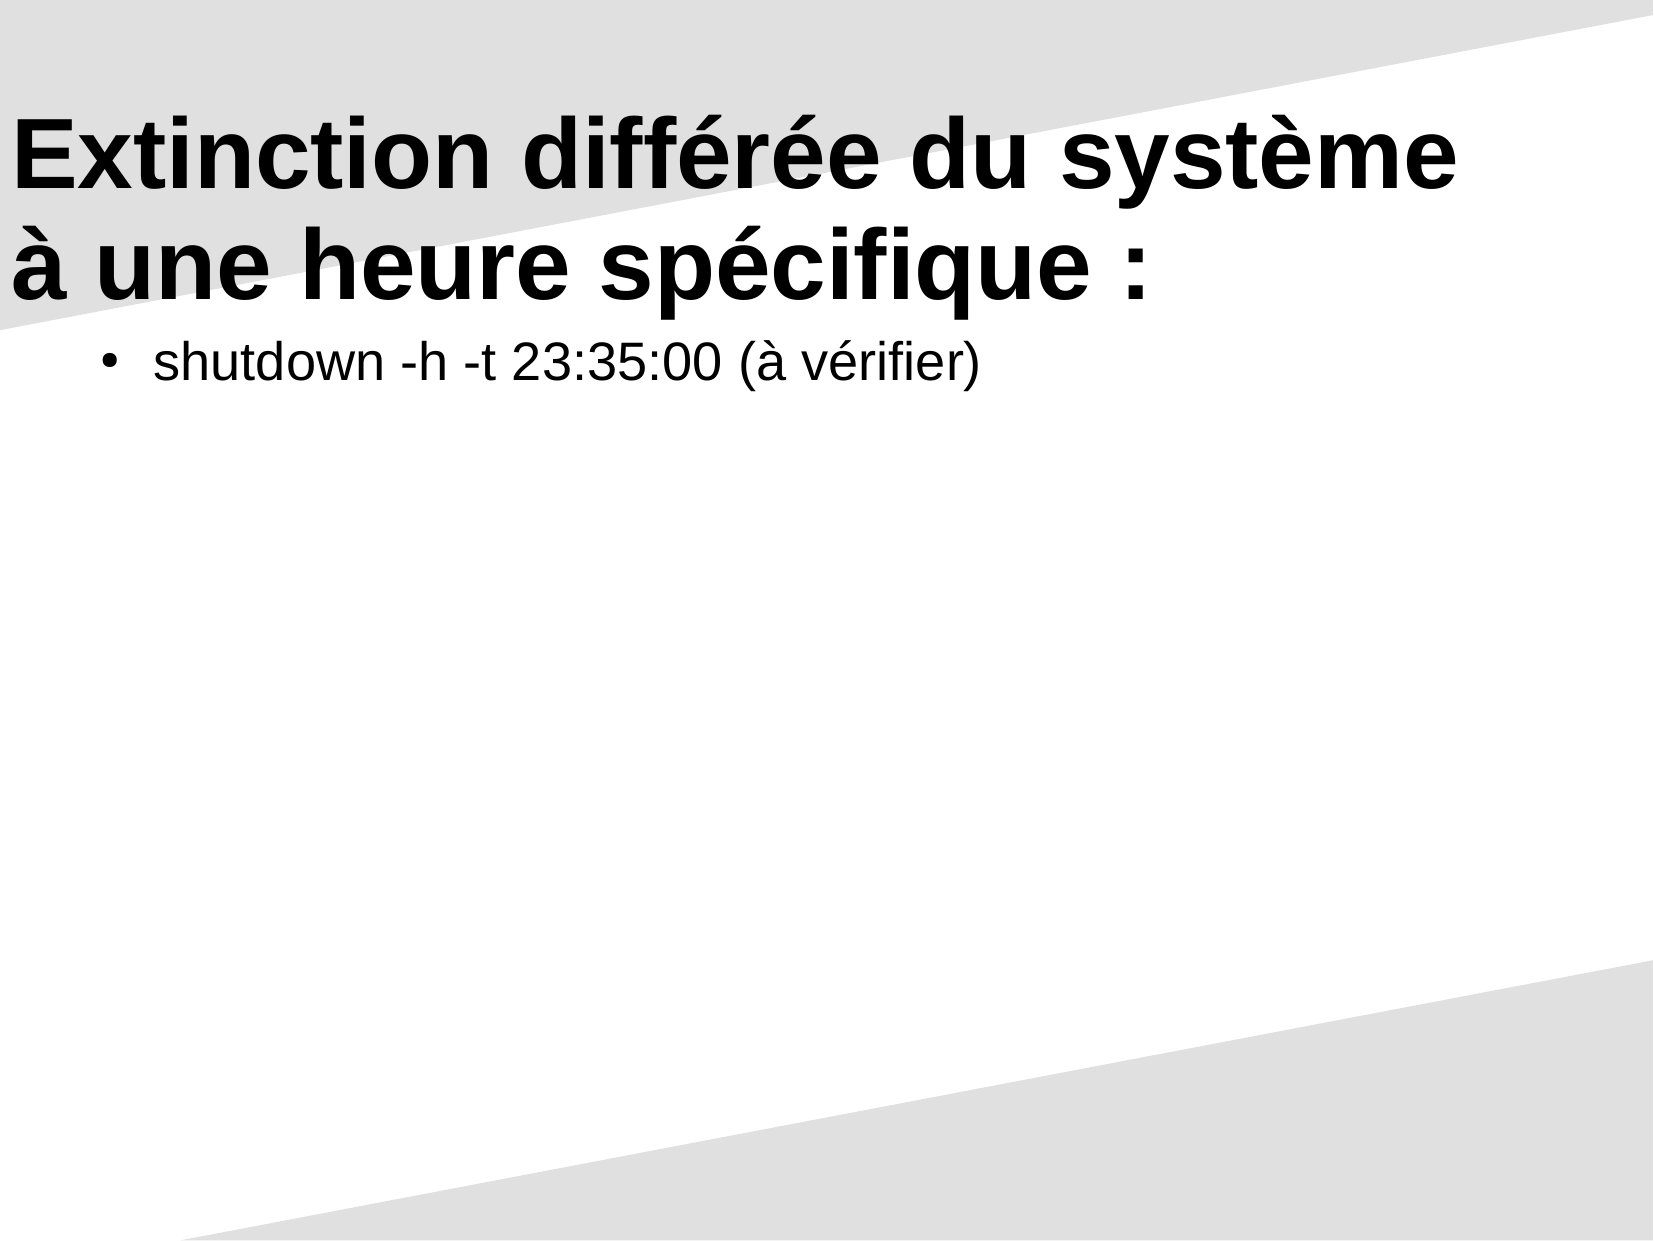

# Extinction différée du système à une heure spécifique :
shutdown -h -t 23:35:00 (à vérifier)